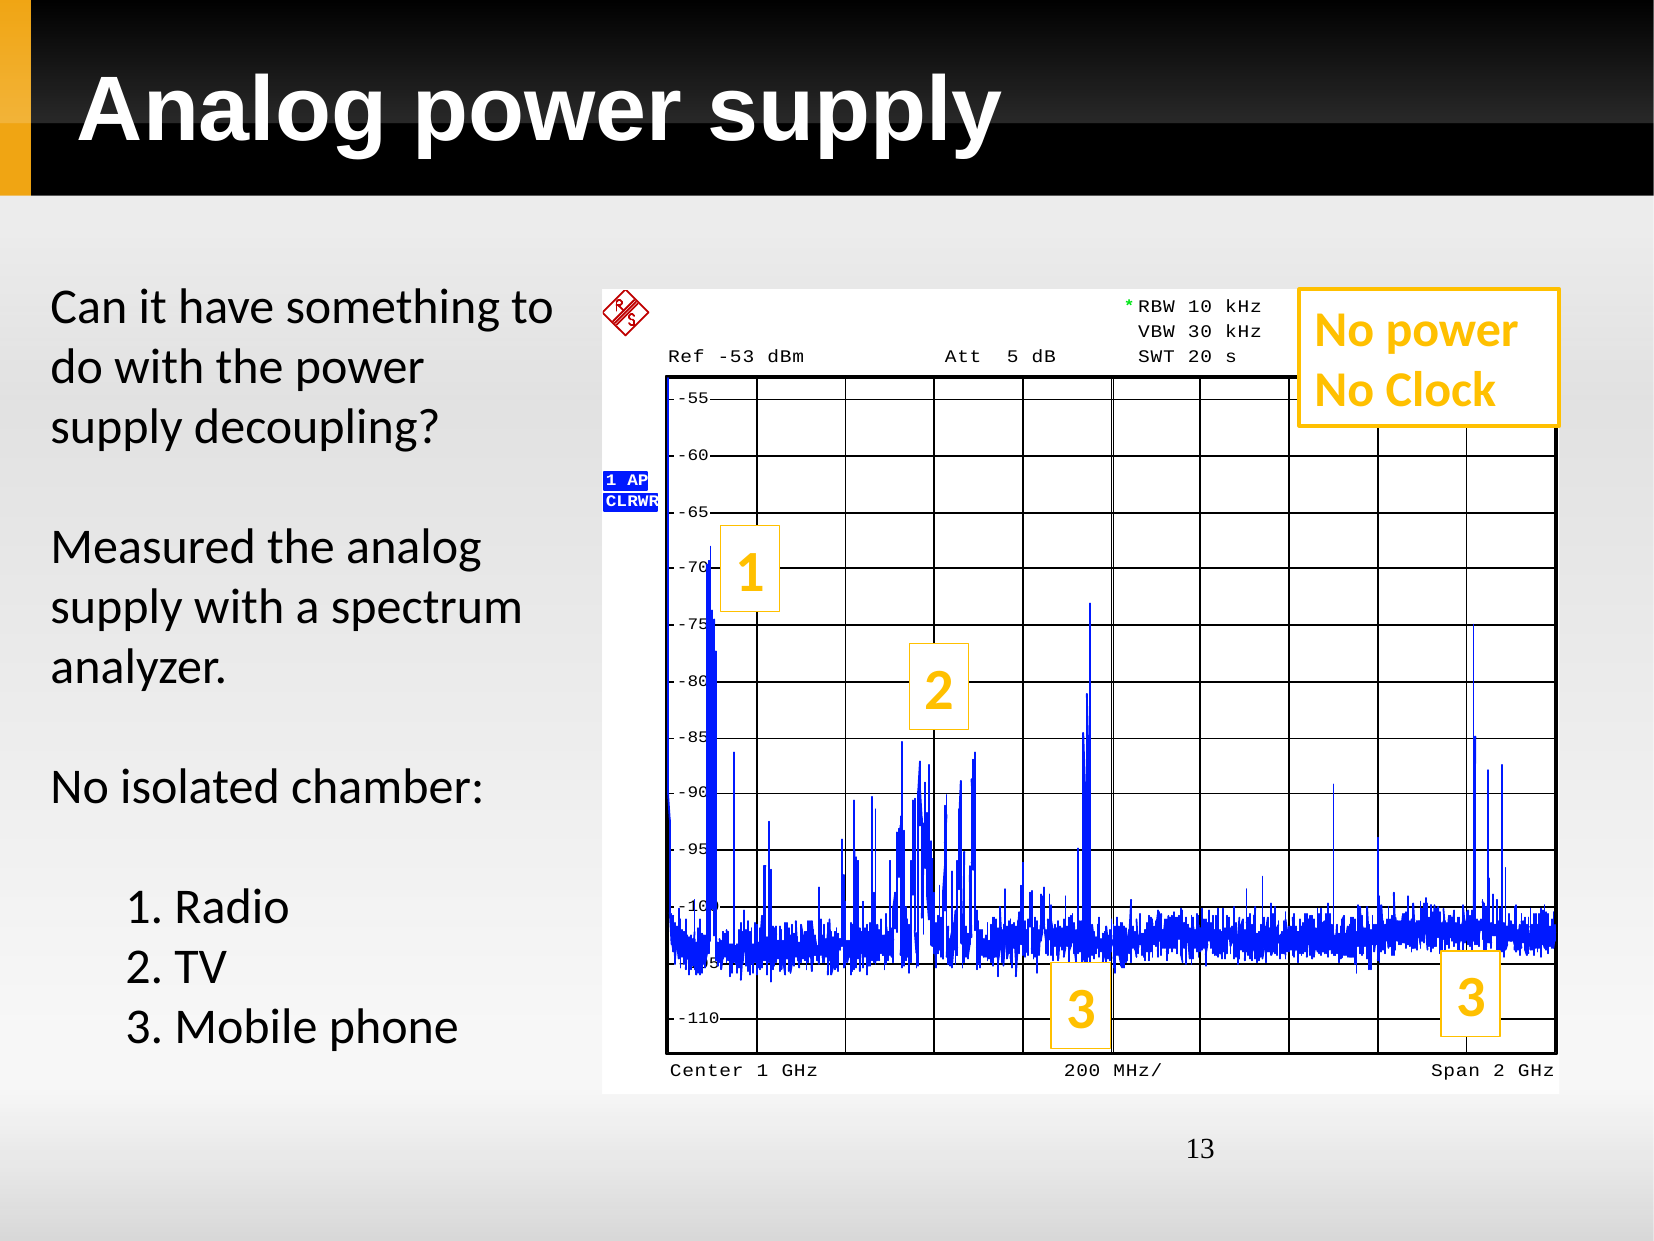

# Analog power supply
Can it have something to do with the power supply decoupling?
Measured the analog supply with a spectrum analyzer.
No isolated chamber:
	1. Radio
	2. TV
	3. Mobile phone
No power
No Clock
1
2
3
3